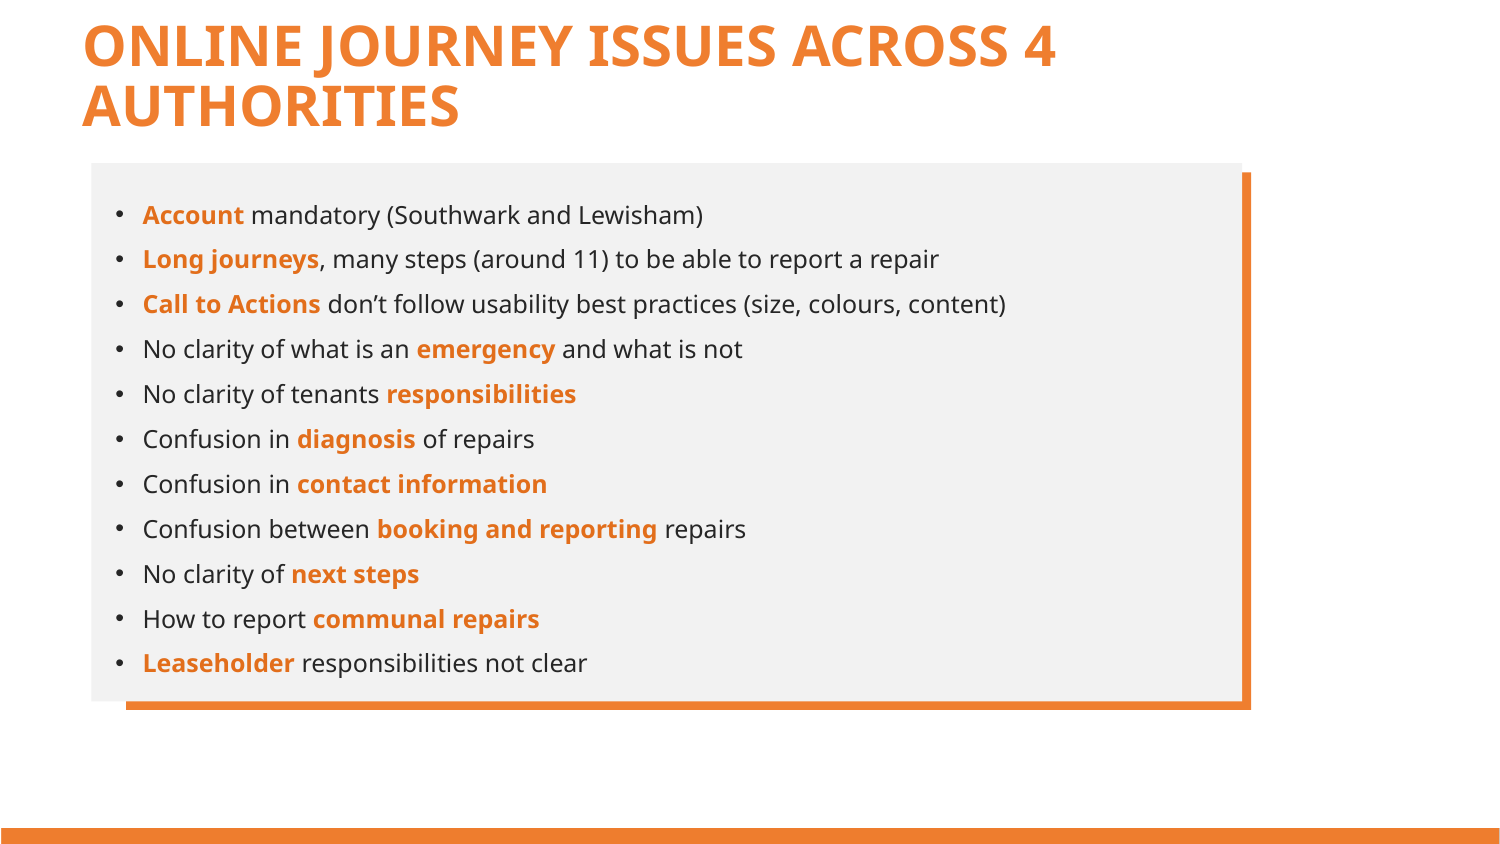

ONLINE JOURNEY ISSUES ACROSS 4 AUTHORITIES
Account mandatory (Southwark and Lewisham)
Long journeys, many steps (around 11) to be able to report a repair
Call to Actions don’t follow usability best practices (size, colours, content)
No clarity of what is an emergency and what is not
No clarity of tenants responsibilities
Confusion in diagnosis of repairs
Confusion in contact information
Confusion between booking and reporting repairs
No clarity of next steps
How to report communal repairs
Leaseholder responsibilities not clear